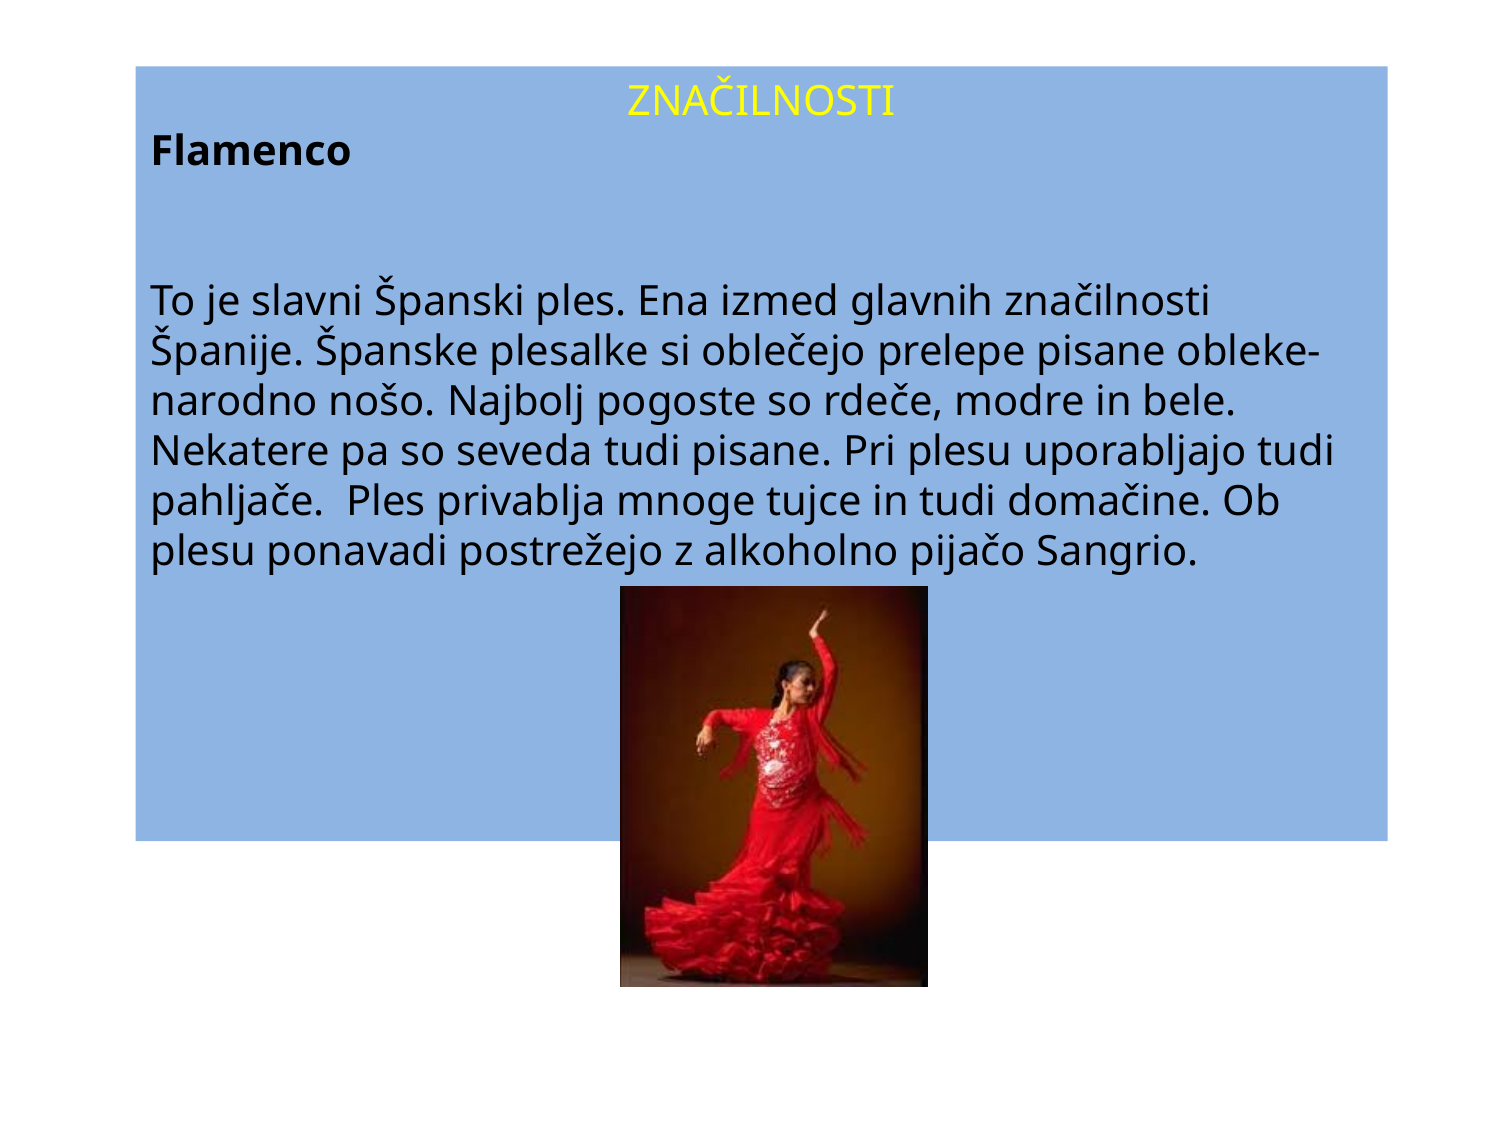

ZNAČILNOSTI
Flamenco
To je slavni Španski ples. Ena izmed glavnih značilnosti Španije. Španske plesalke si oblečejo prelepe pisane obleke-narodno nošo. Najbolj pogoste so rdeče, modre in bele. Nekatere pa so seveda tudi pisane. Pri plesu uporabljajo tudi pahljače. Ples privablja mnoge tujce in tudi domačine. Ob plesu ponavadi postrežejo z alkoholno pijačo Sangrio.